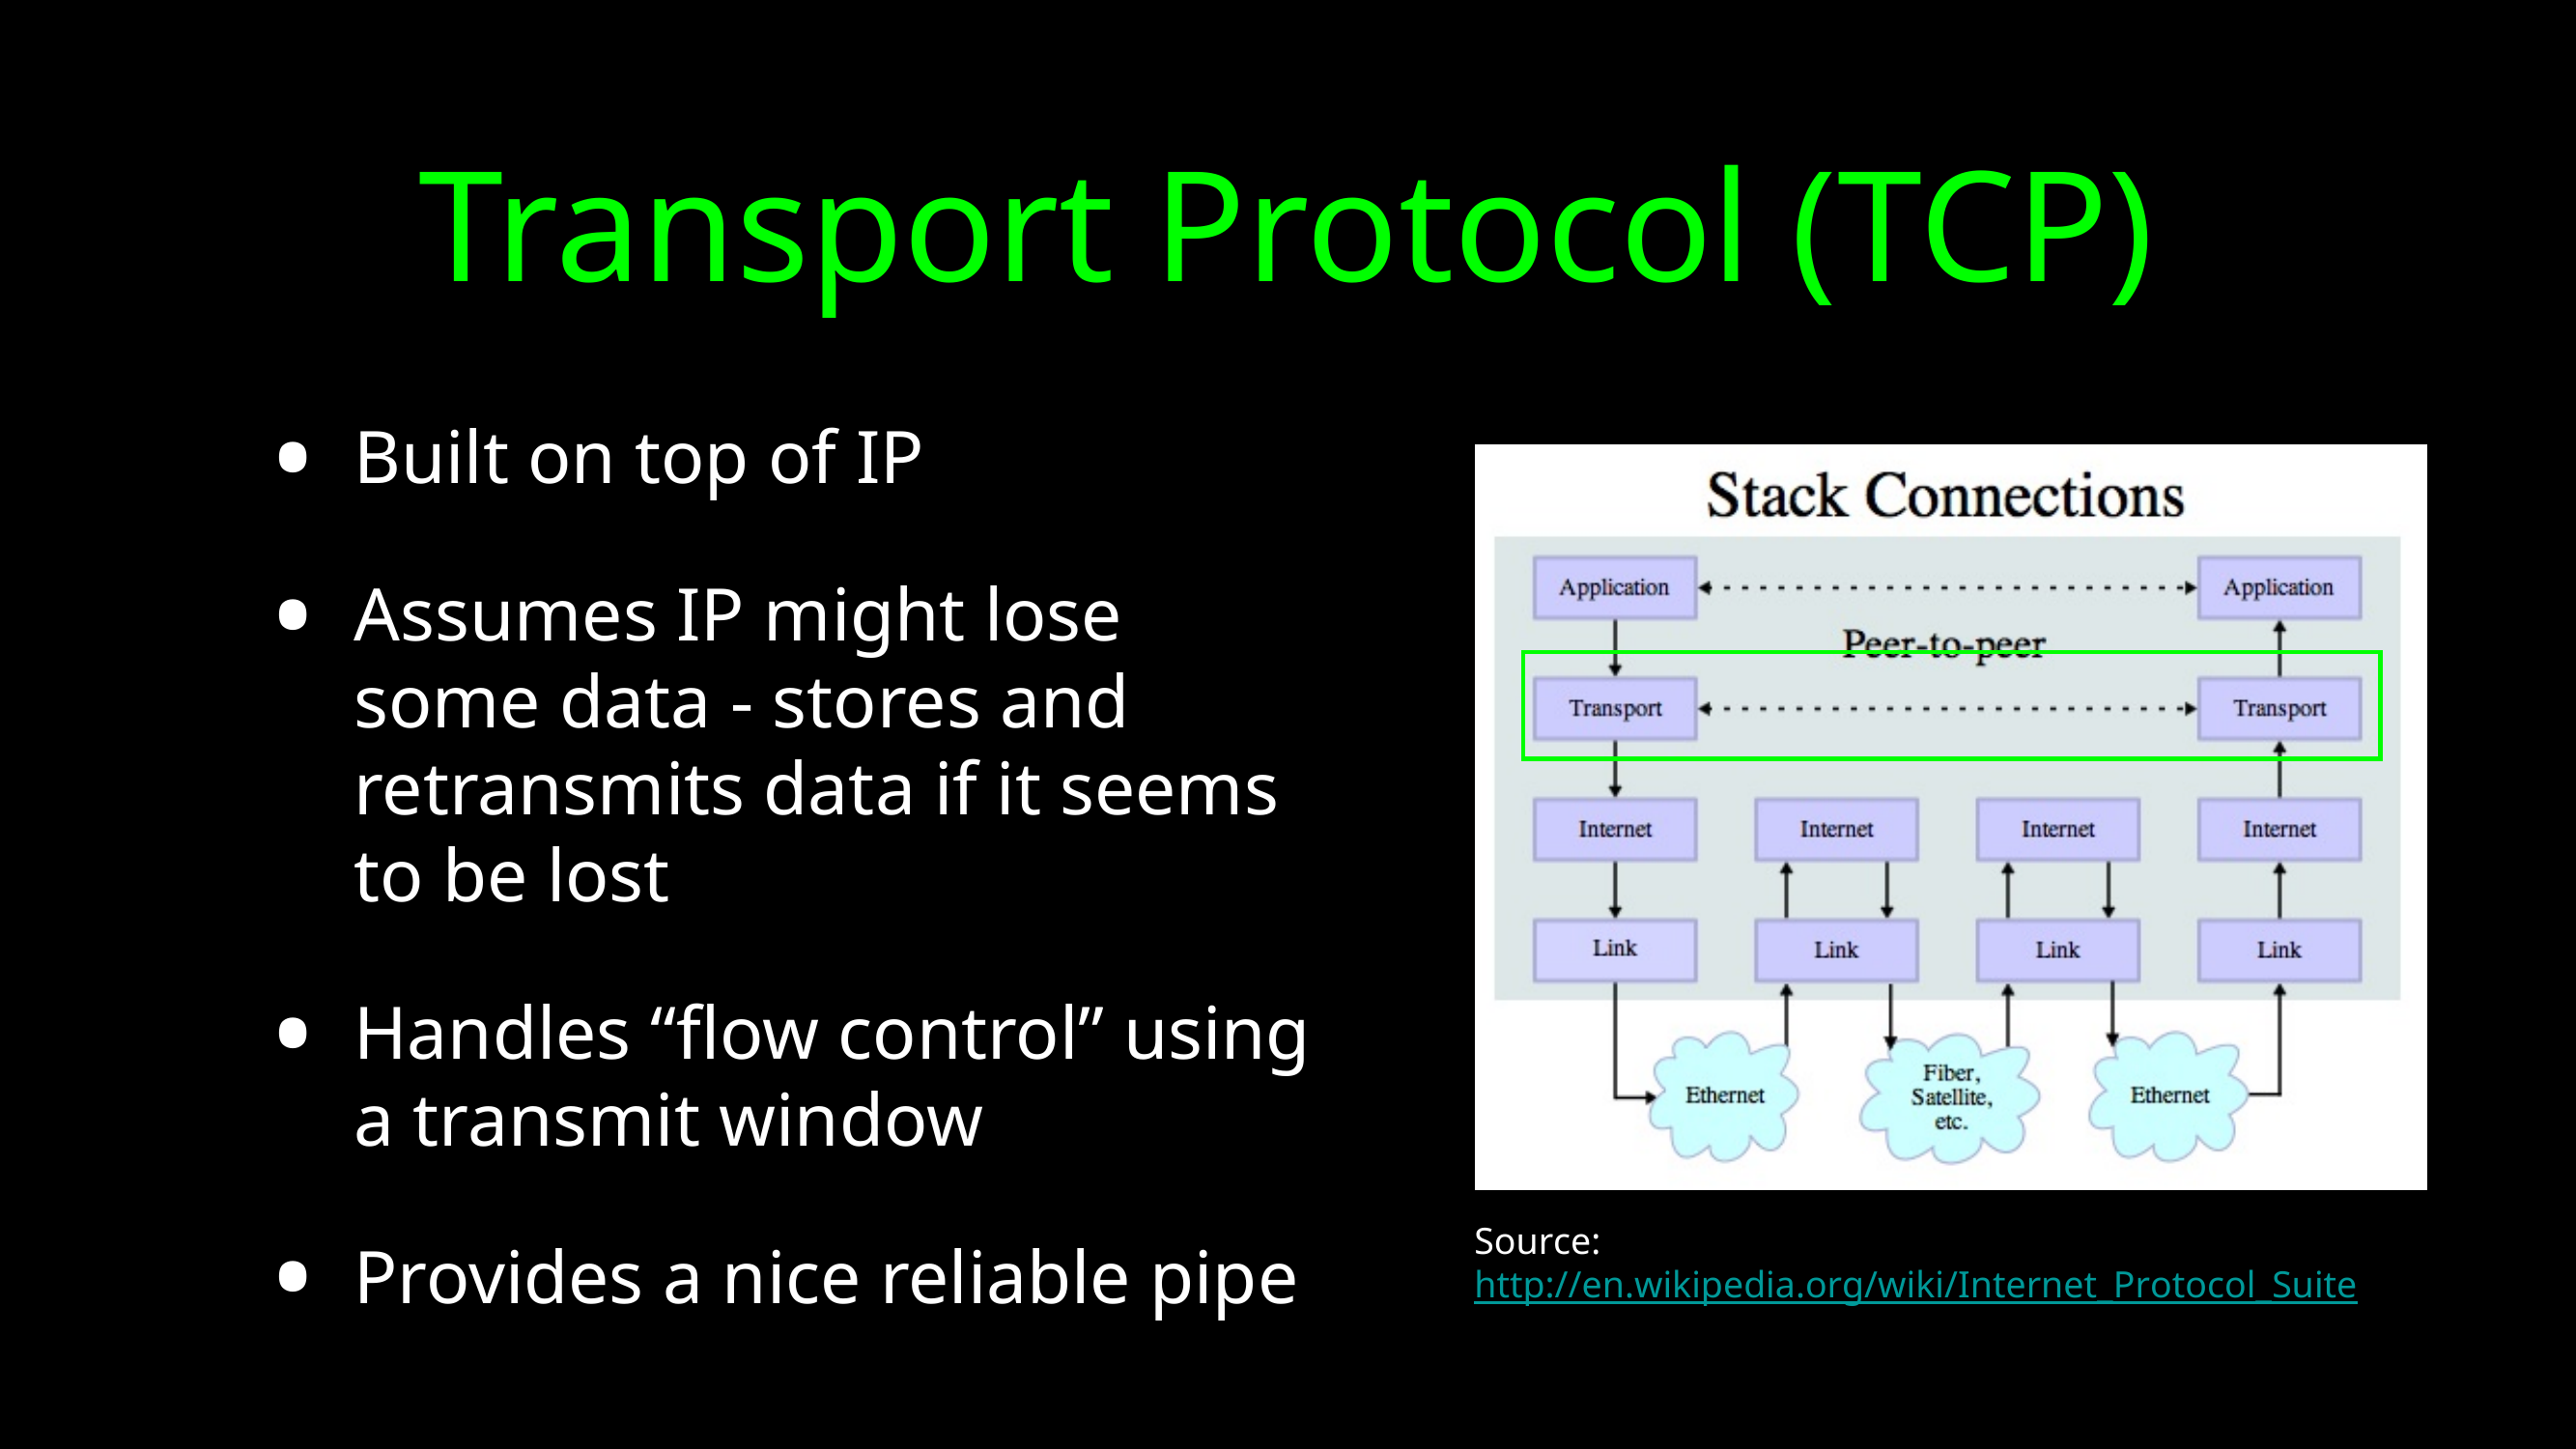

# Transport Protocol (TCP)
Built on top of IP
Assumes IP might lose some data - stores and retransmits data if it seems to be lost
Handles “flow control” using a transmit window
Provides a nice reliable pipe
Source: http://en.wikipedia.org/wiki/Internet_Protocol_Suite